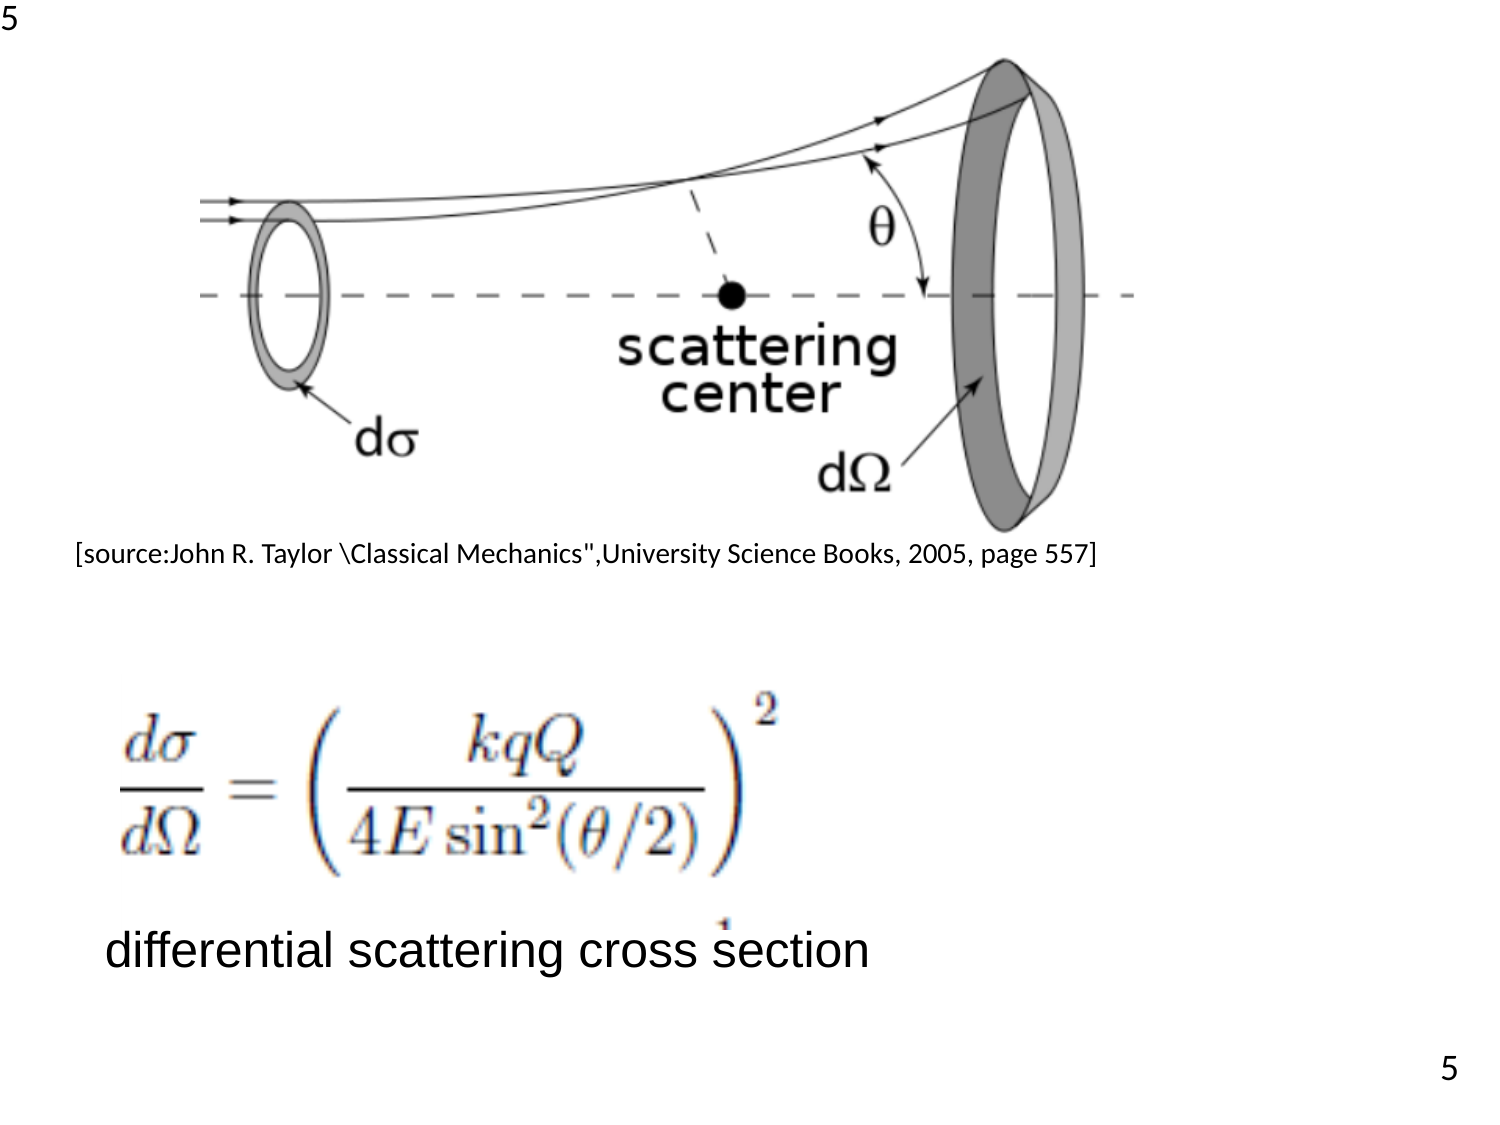

5
[2]
[source:John R. Taylor \Classical Mechanics",University Science Books, 2005, page 557]
differential scattering cross section